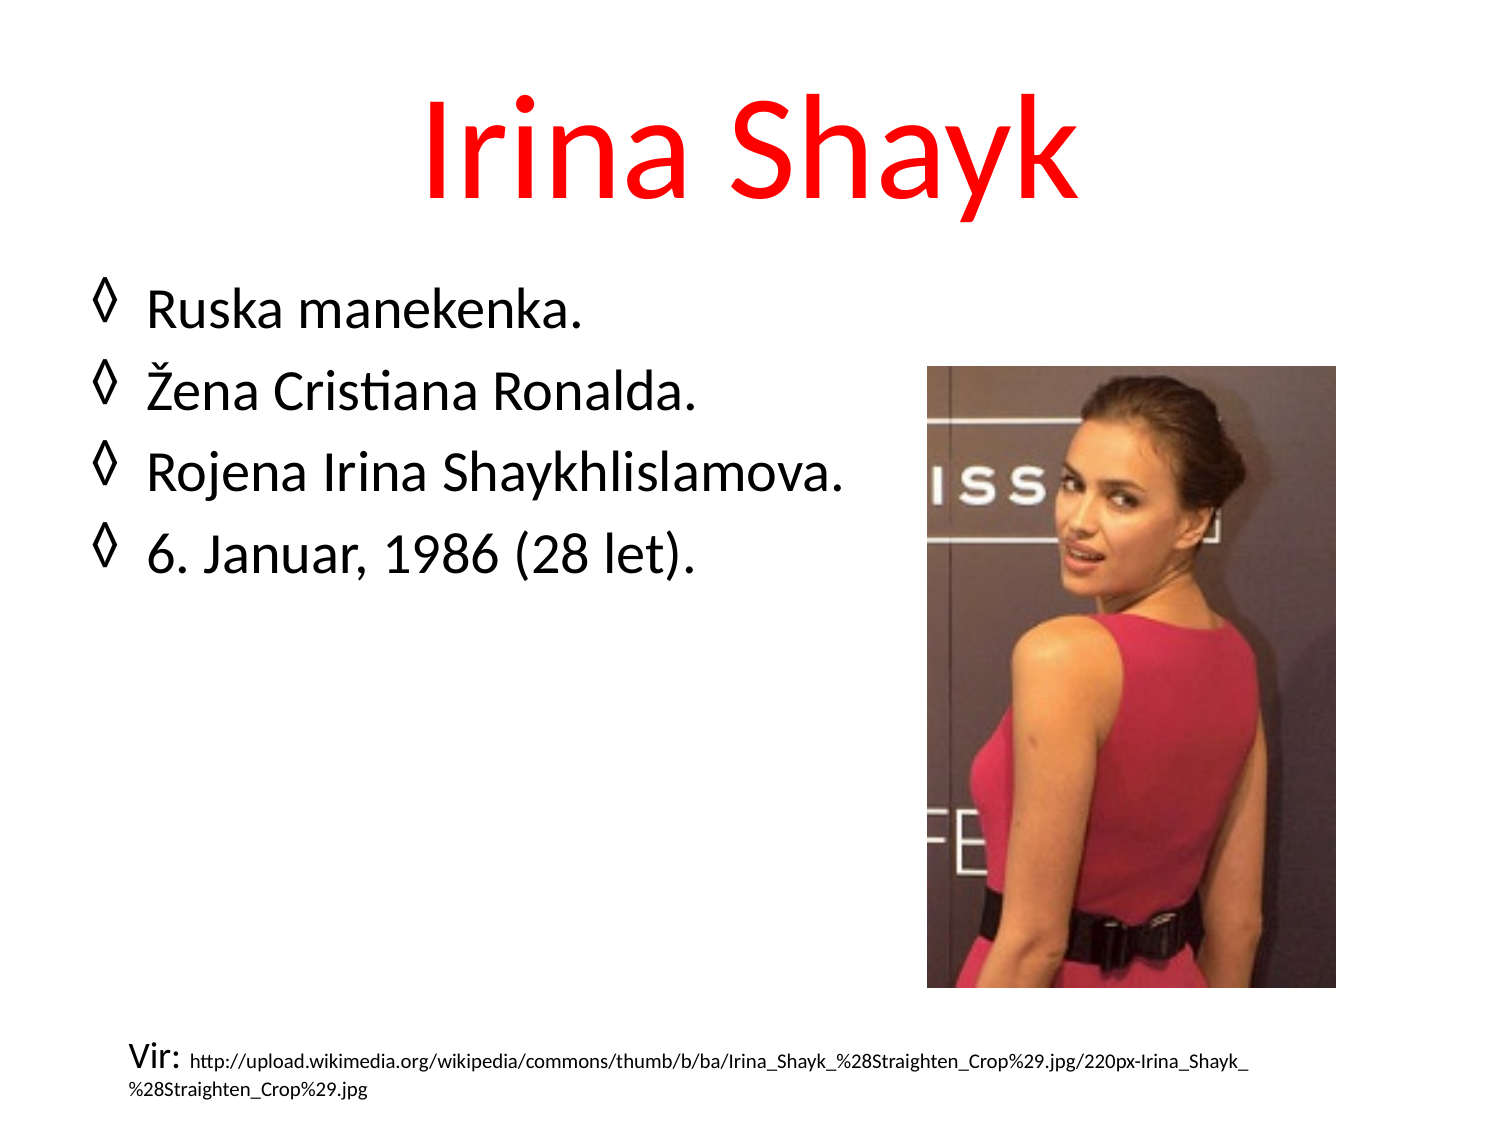

# Irina Shayk
Ruska manekenka.
Žena Cristiana Ronalda.
Rojena Irina Shaykhlislamova.
6. Januar, 1986 (28 let).
Vir: http://upload.wikimedia.org/wikipedia/commons/thumb/b/ba/Irina_Shayk_%28Straighten_Crop%29.jpg/220px-Irina_Shayk_%28Straighten_Crop%29.jpg